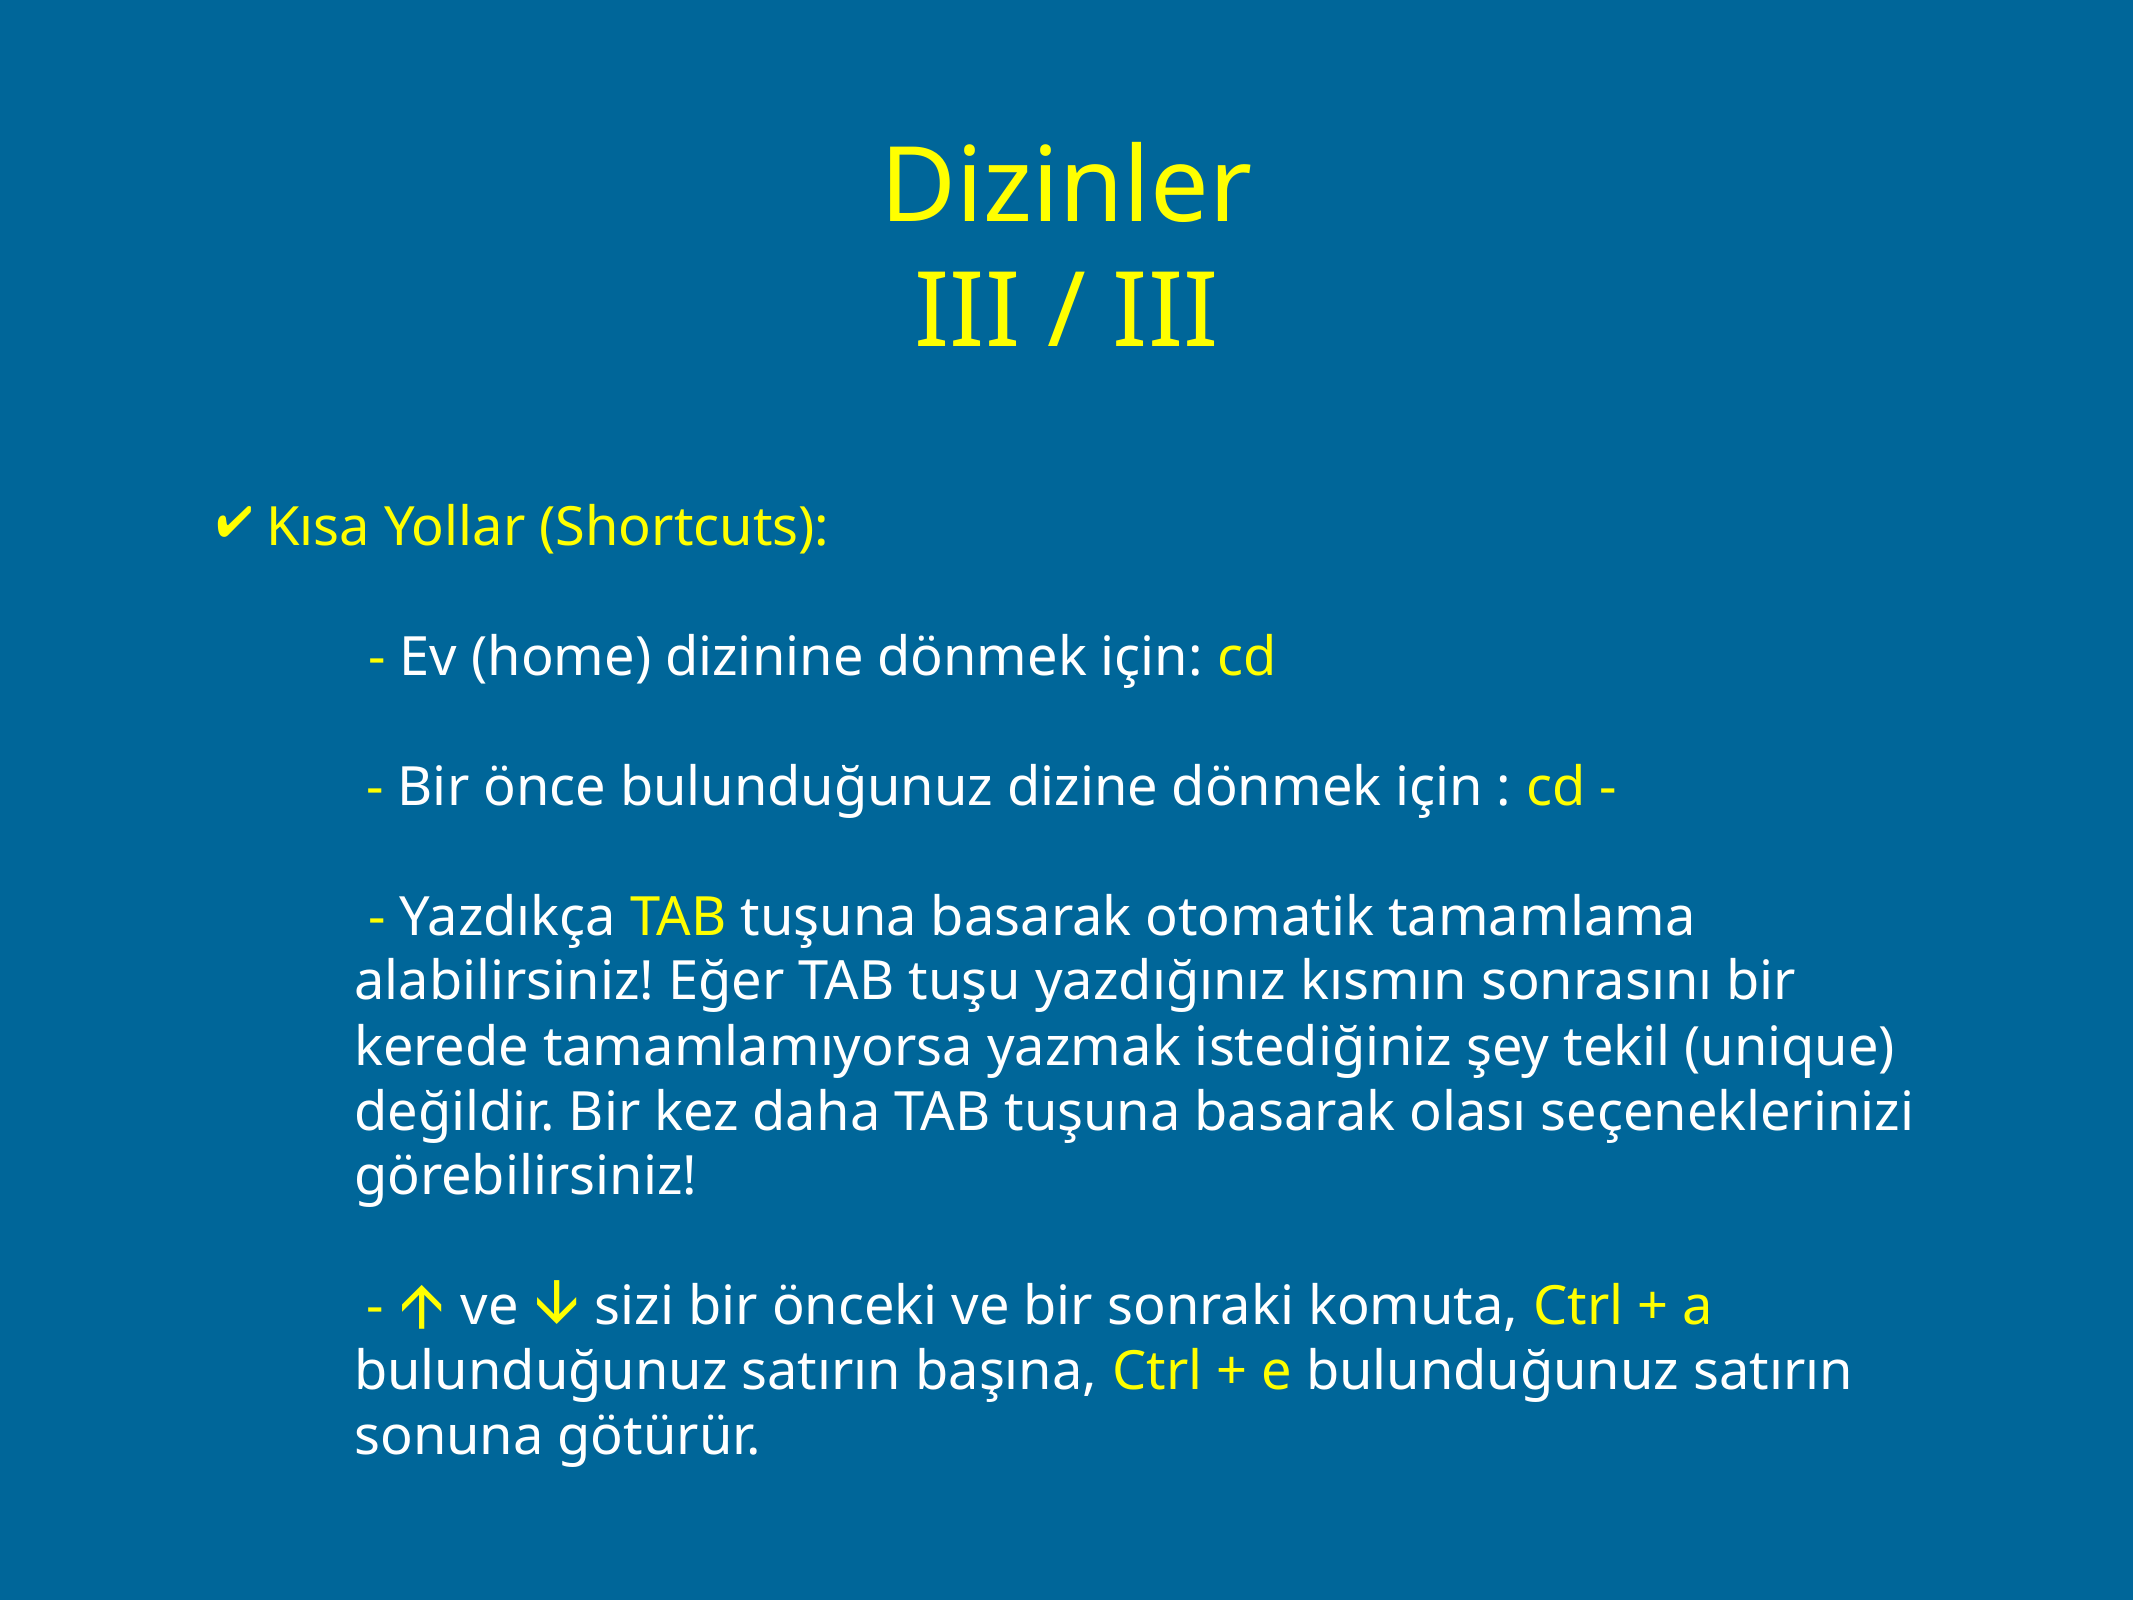

# Dizinler III / III
 Kısa Yollar (Shortcuts):
	 - Ev (home) dizinine dönmek için: cd
		- Bir önce bulunduğunuz dizine dönmek için : cd -
	 - Yazdıkça TAB tuşuna basarak otomatik tamamlama alabilirsiniz! Eğer TAB tuşu yazdığınız kısmın sonrasını bir kerede tamamlamıyorsa yazmak istediğiniz şey tekil (unique) değildir. Bir kez daha TAB tuşuna basarak olası seçeneklerinizi görebilirsiniz!
		-  ve  sizi bir önceki ve bir sonraki komuta, Ctrl + a bulunduğunuz satırın başına, Ctrl + e bulunduğunuz satırın sonuna götürür.